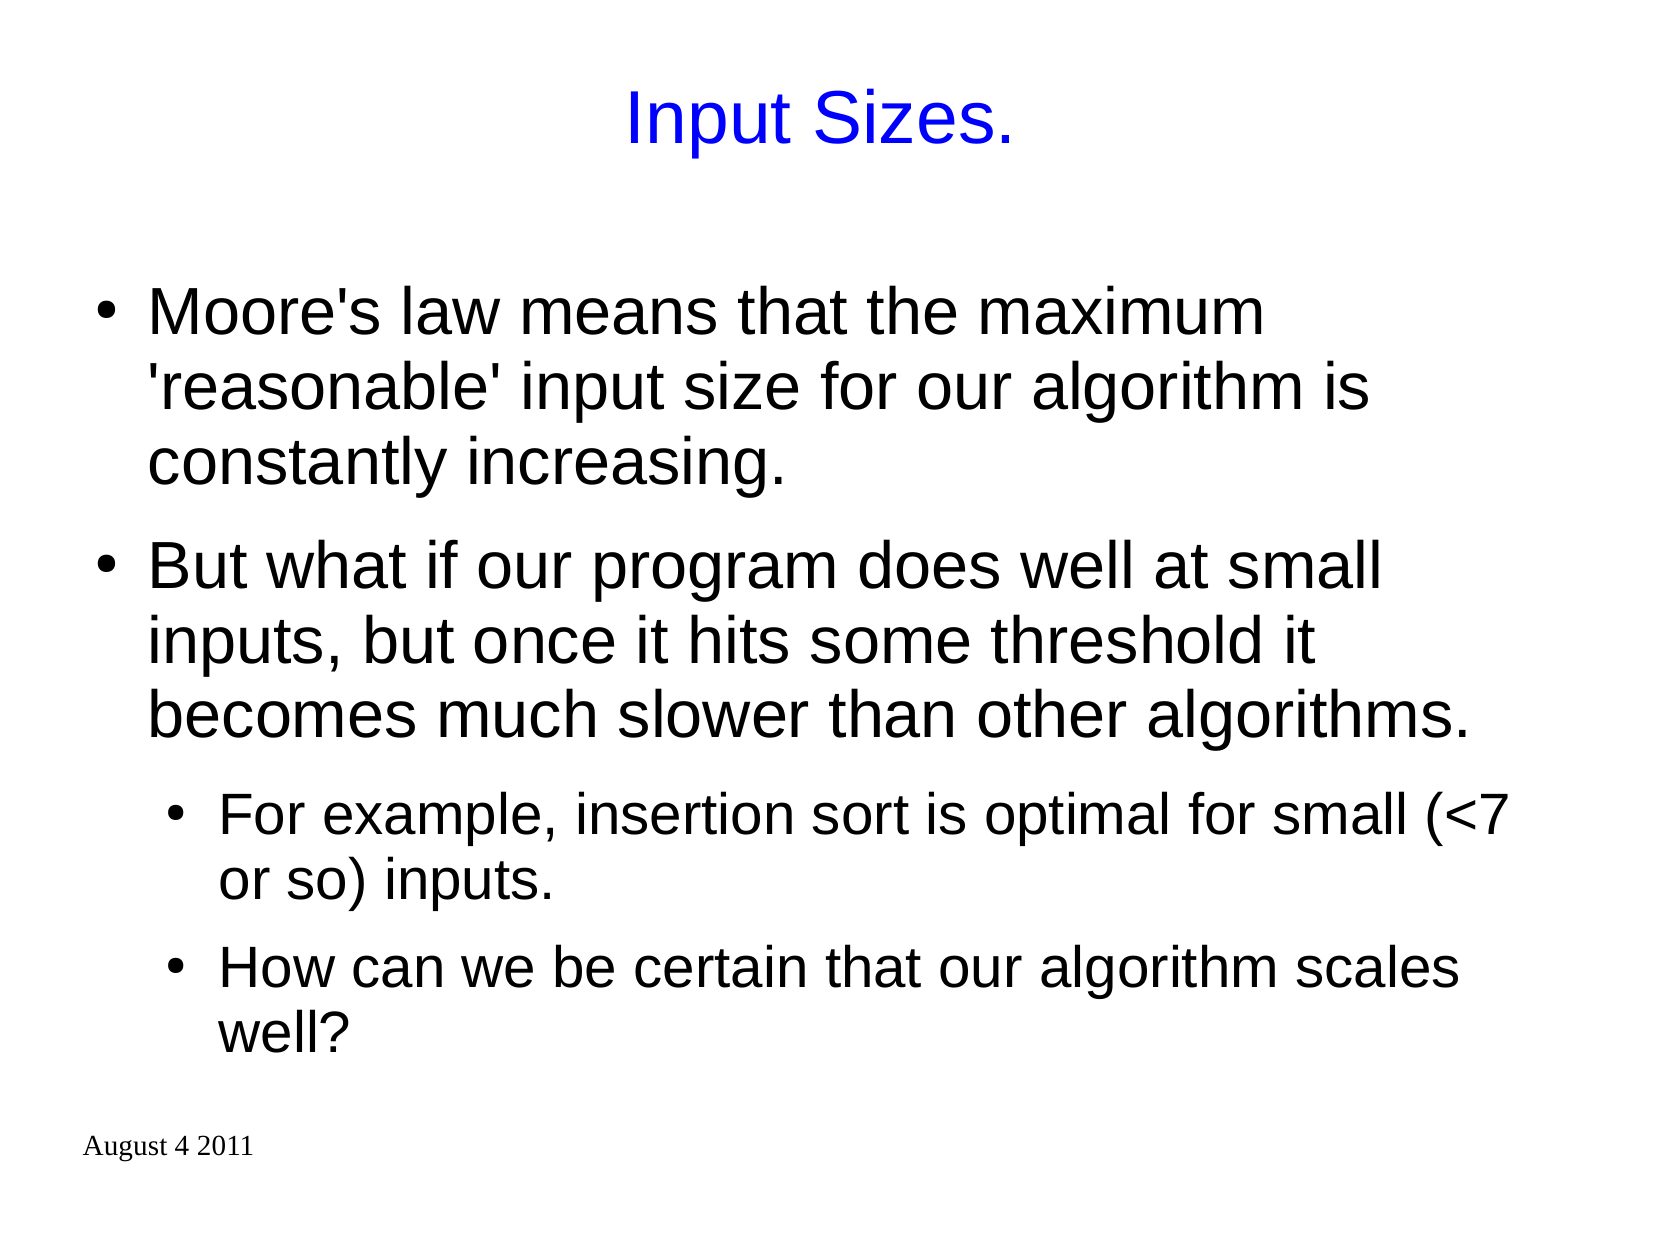

# Input Sizes.
Moore's law means that the maximum 'reasonable' input size for our algorithm is constantly increasing.
But what if our program does well at small inputs, but once it hits some threshold it becomes much slower than other algorithms.
For example, insertion sort is optimal for small (<7 or so) inputs.
How can we be certain that our algorithm scales well?
August 4 2011